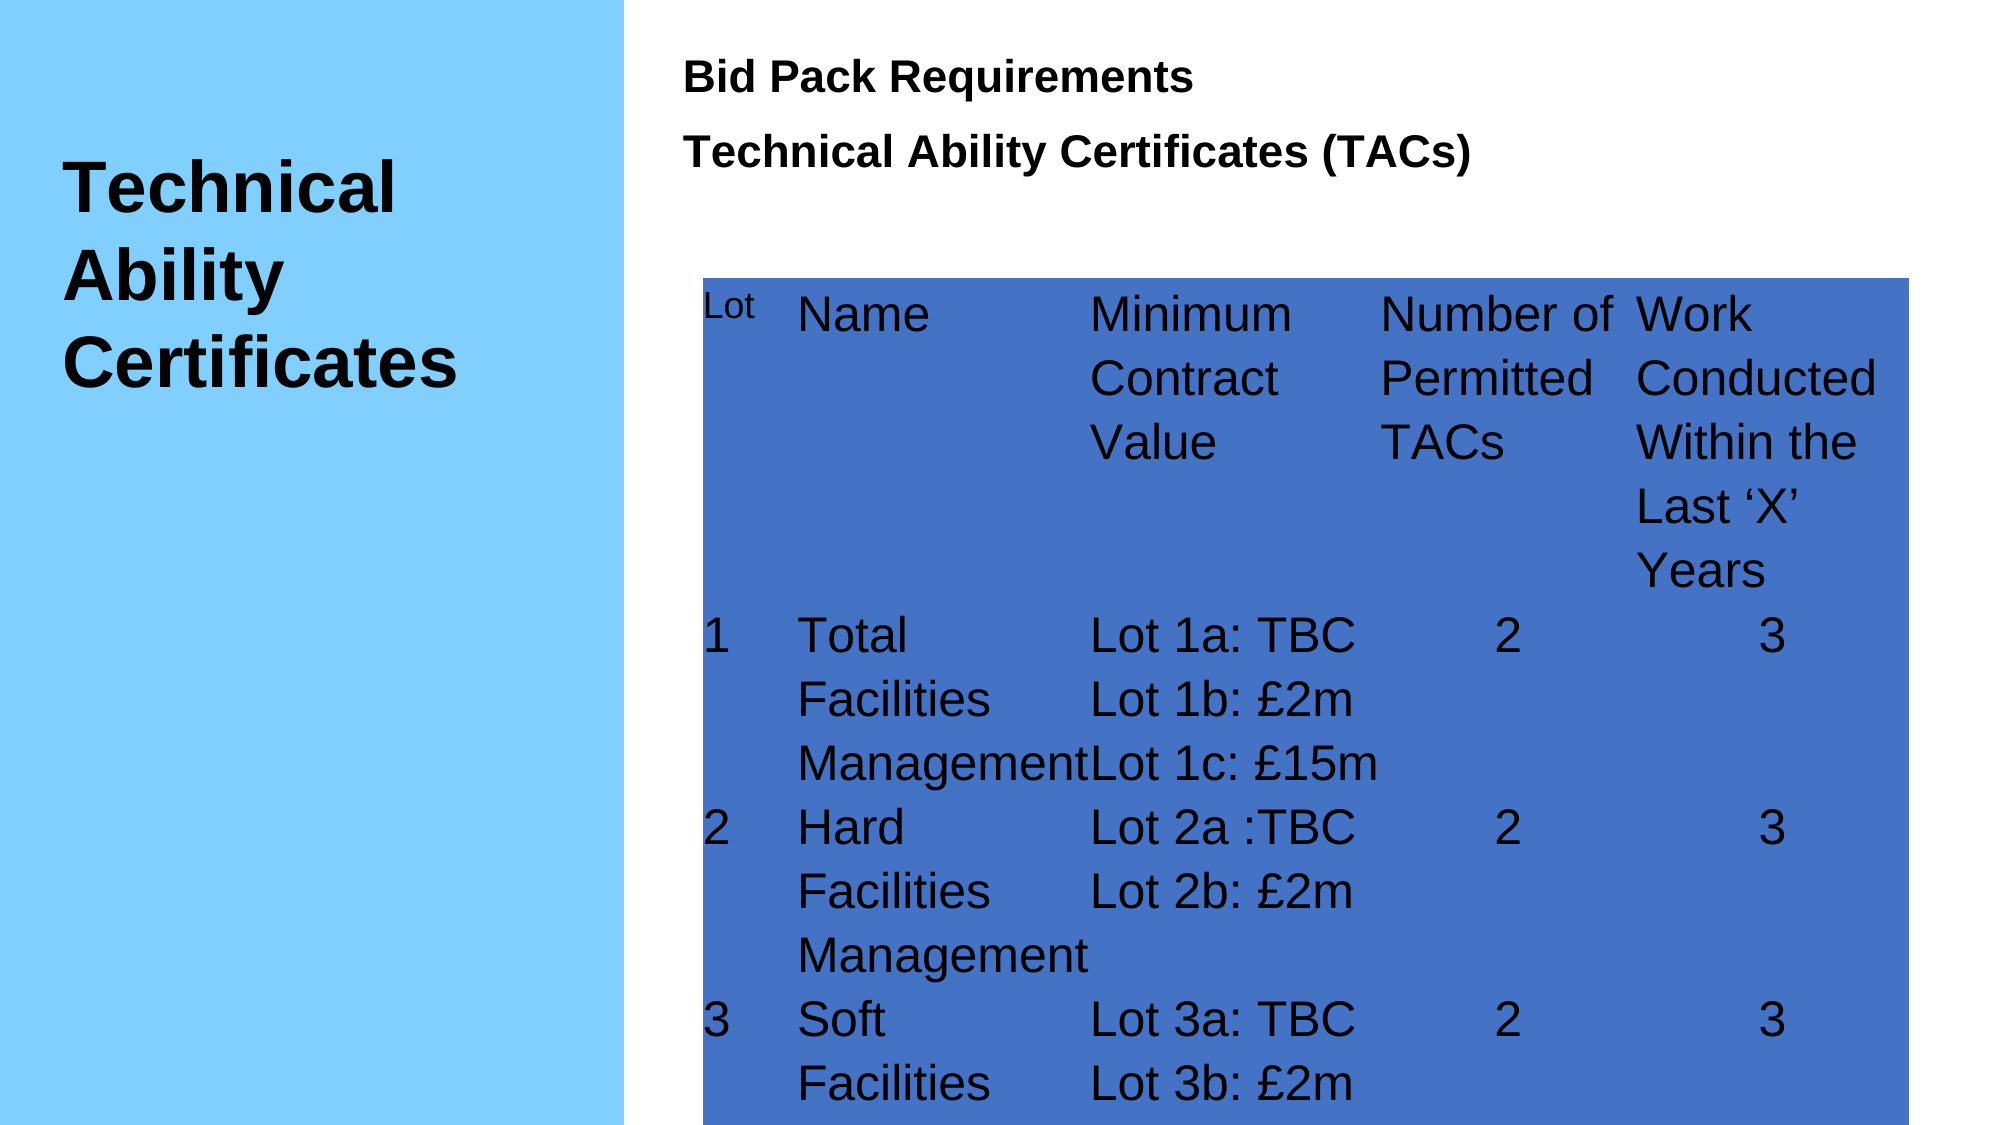

# Bid Pack Requirements
Technical Ability Certificates (TACs)
Technical Ability Certificates
| Lot | Name | Minimum Contract Value | Number of Permitted TACs | Work Conducted Within the Last ‘X’ Years |
| --- | --- | --- | --- | --- |
| 1 | Total Facilities Management | Lot 1a: TBC Lot 1b: £2m Lot 1c: £15m | 2 | 3 |
| 2 | Hard Facilities Management | Lot 2a :TBC Lot 2b: £2m | 2 | 3 |
| 3 | Soft Facilities Management | Lot 3a: TBC Lot 3b: £2m | 2 | 3 |
| 4 | Security Services | TBC | 2 | 3 |